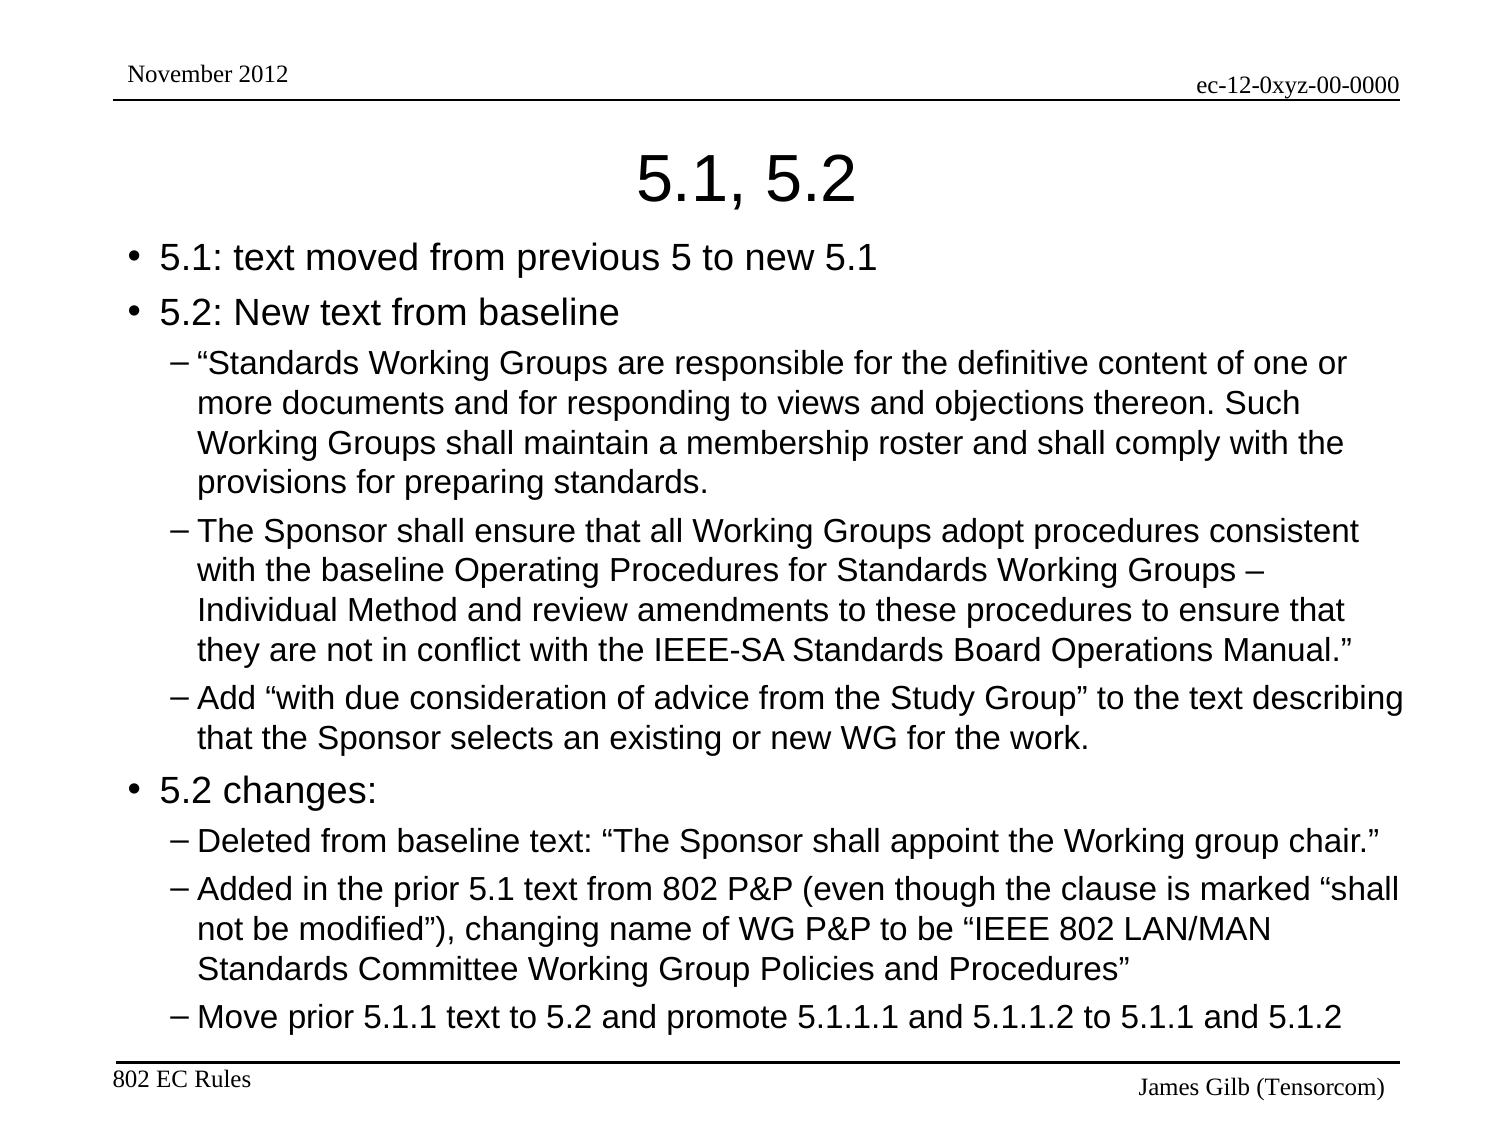

# 5.1, 5.2
5.1: text moved from previous 5 to new 5.1
5.2: New text from baseline
“Standards Working Groups are responsible for the definitive content of one or more documents and for responding to views and objections thereon. Such Working Groups shall maintain a membership roster and shall comply with the provisions for preparing standards.
The Sponsor shall ensure that all Working Groups adopt procedures consistent with the baseline Operating Procedures for Standards Working Groups – Individual Method and review amendments to these procedures to ensure that they are not in conflict with the IEEE-SA Standards Board Operations Manual.”
Add “with due consideration of advice from the Study Group” to the text describing that the Sponsor selects an existing or new WG for the work.
5.2 changes:
Deleted from baseline text: “The Sponsor shall appoint the Working group chair.”
Added in the prior 5.1 text from 802 P&P (even though the clause is marked “shall not be modified”), changing name of WG P&P to be “IEEE 802 LAN/MAN Standards Committee Working Group Policies and Procedures”
Move prior 5.1.1 text to 5.2 and promote 5.1.1.1 and 5.1.1.2 to 5.1.1 and 5.1.2